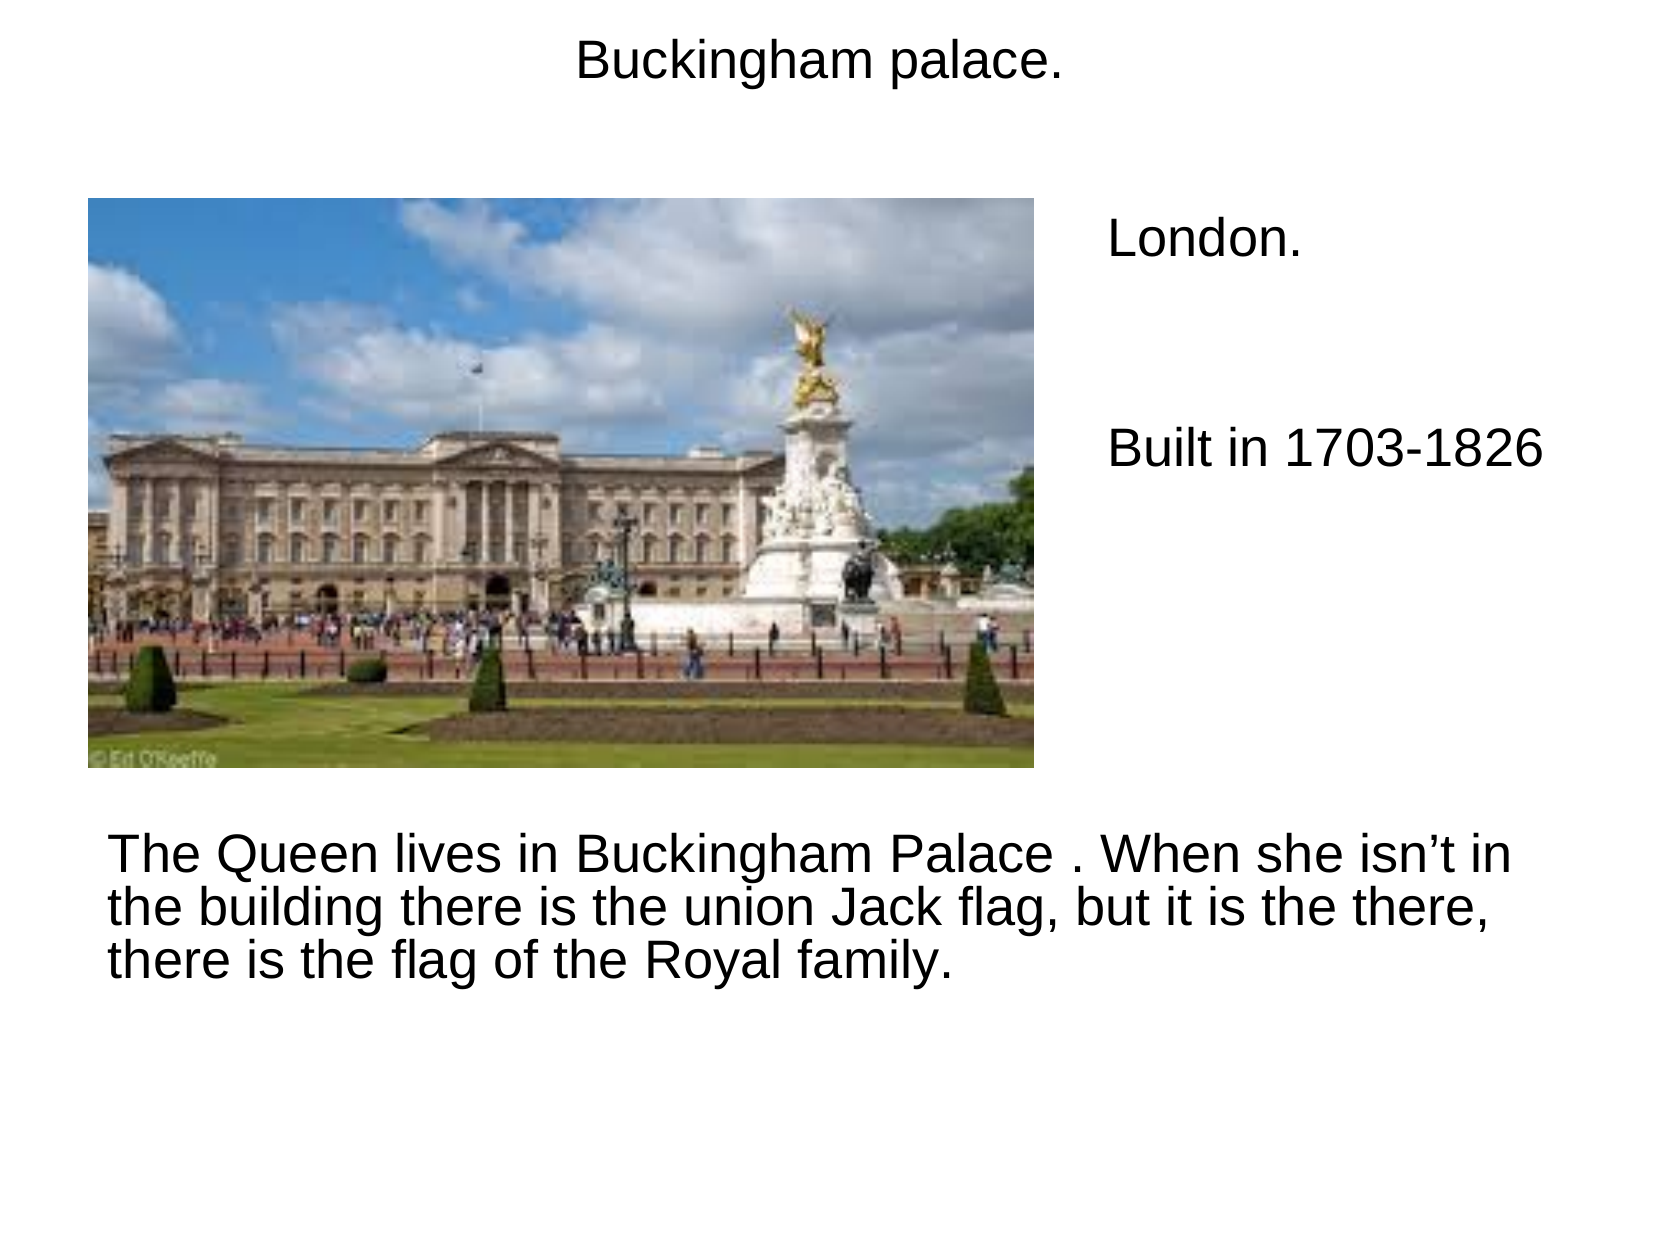

Buckingham palace.
London.
Built in 1703-1826
The Queen lives in Buckingham Palace . When she isn’t in the building there is the union Jack flag, but it is the there, there is the flag of the Royal family.